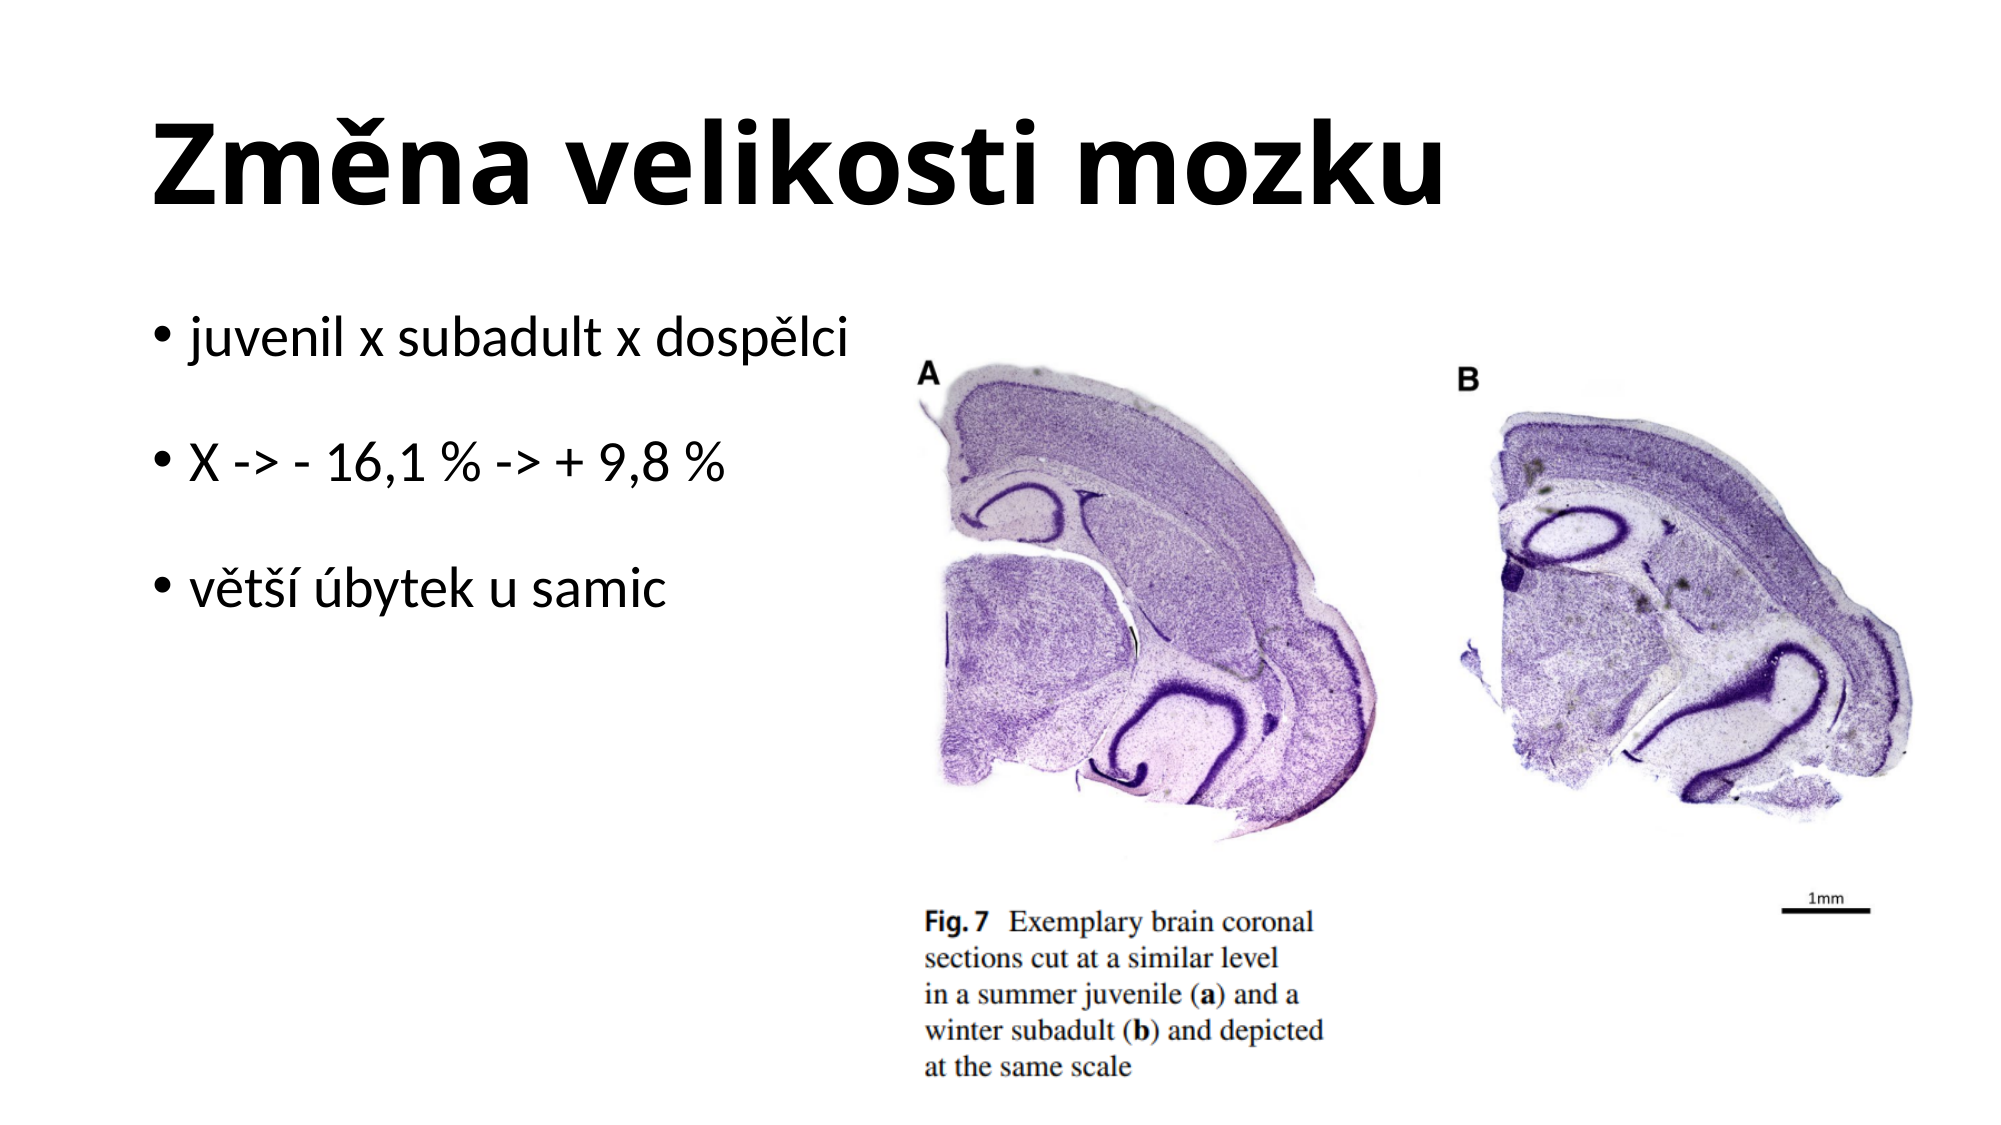

# Změna velikosti mozku
juvenil x subadult x dospělci
X -> - 16,1 % -> + 9,8 %
větší úbytek u samic